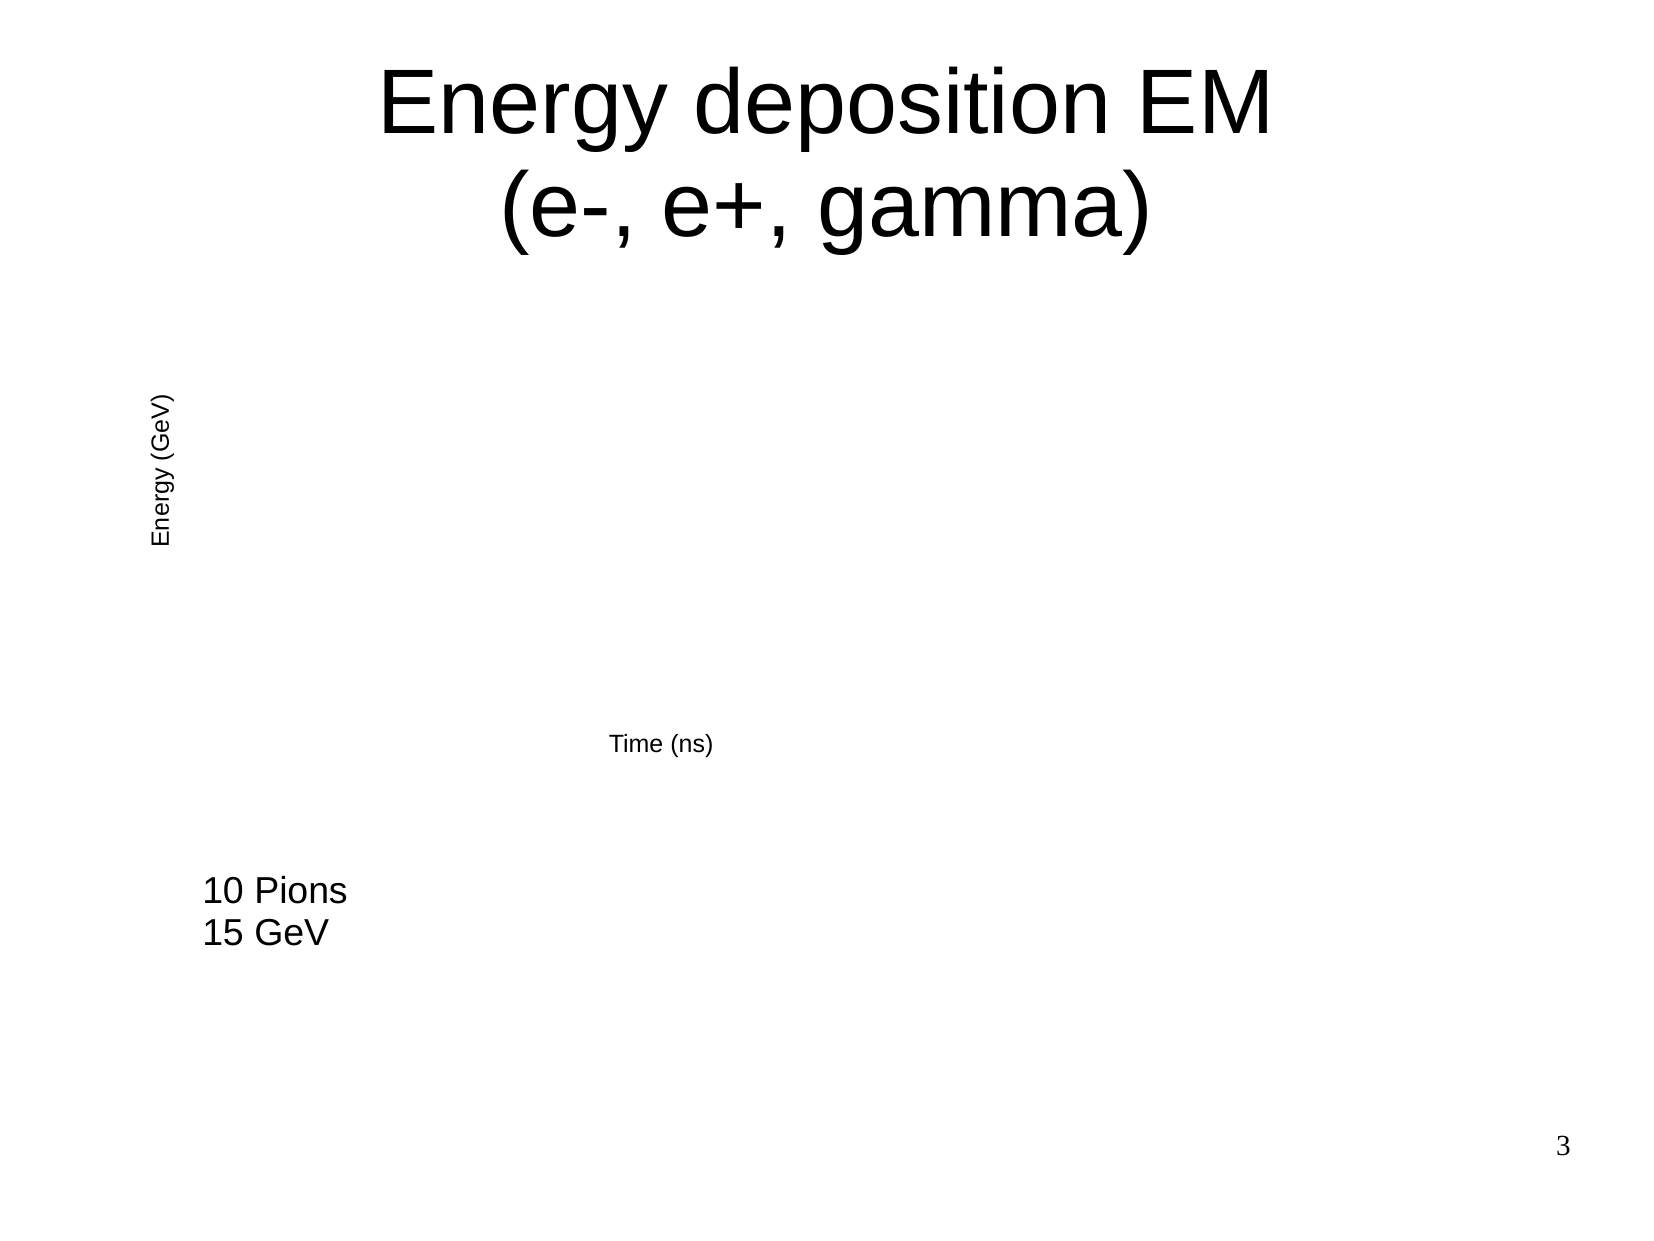

# Energy deposition EM (e-, e+, gamma)
Energy (GeV)
Time (ns)
10 Pions
15 GeV
3